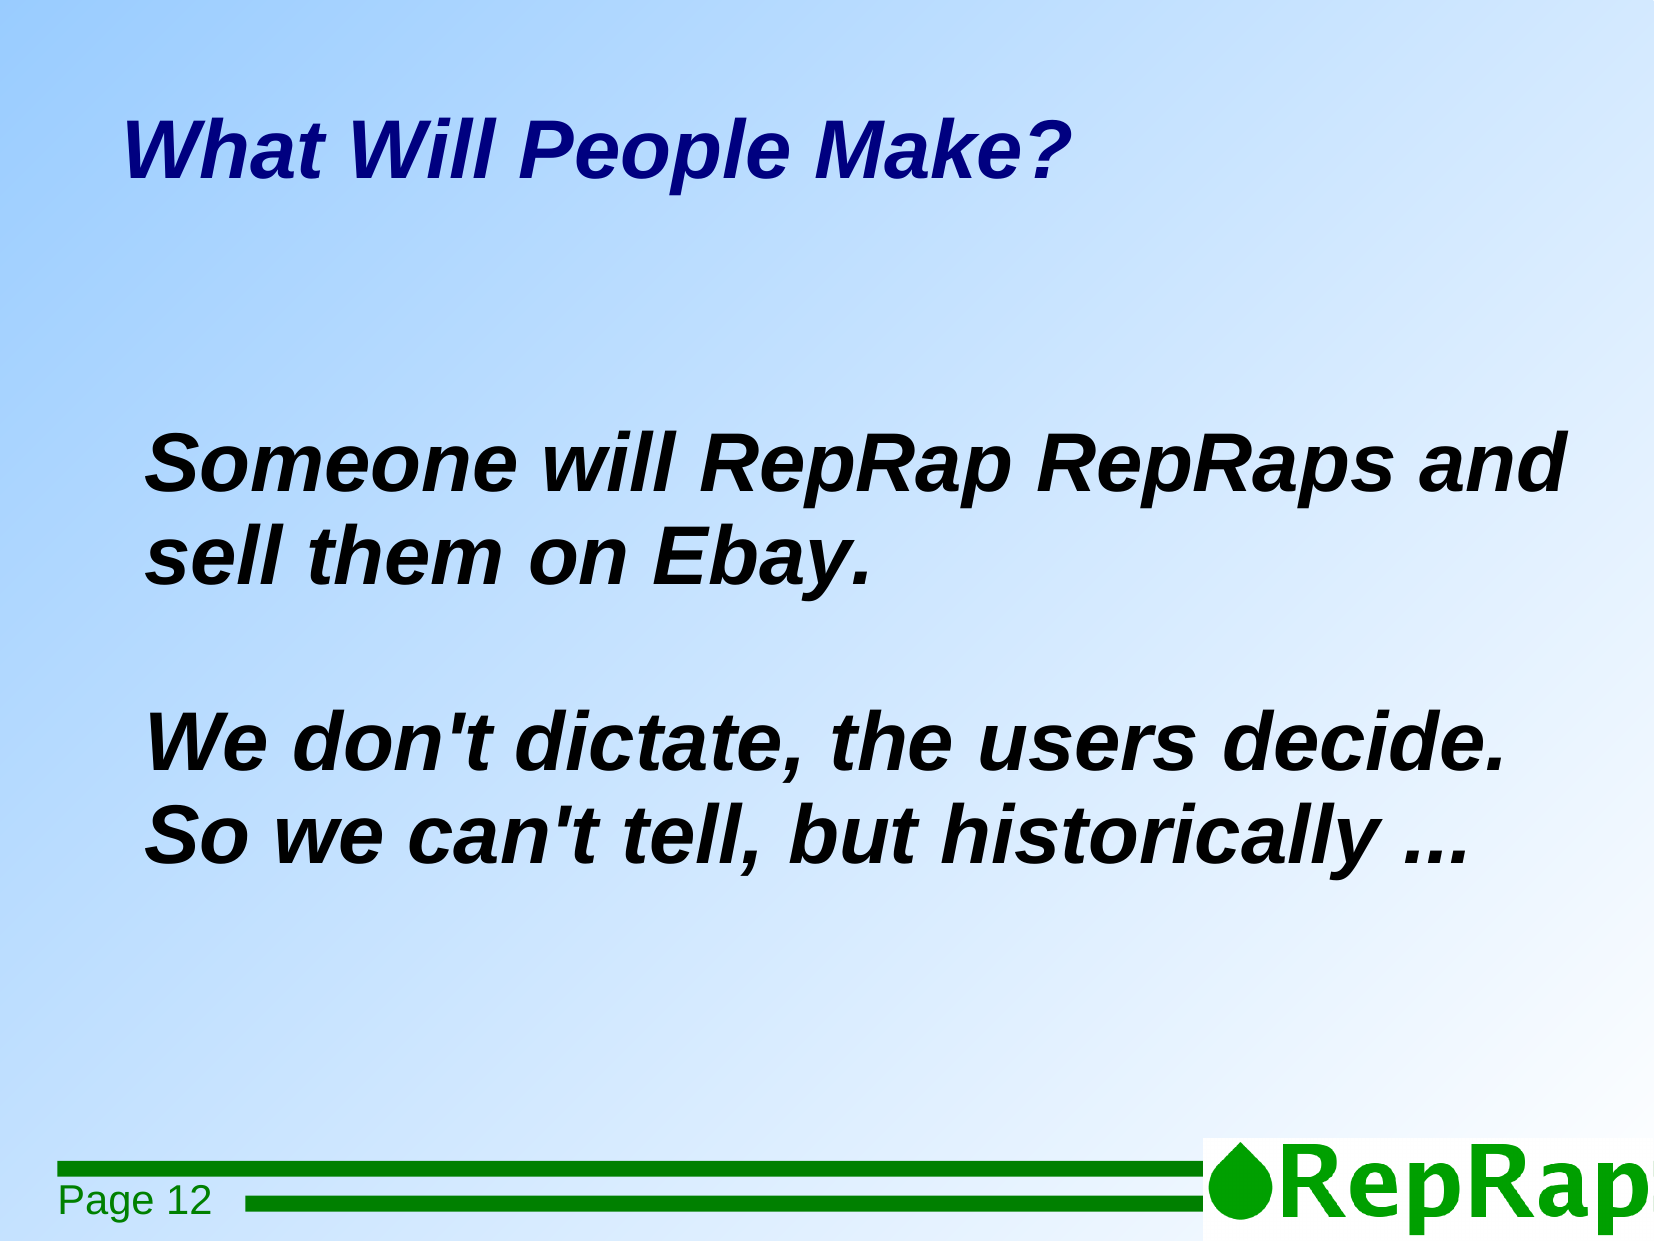

# What Will People Make?
Someone will RepRap RepRaps and sell them on Ebay.
We don't dictate, the users decide. So we can't tell, but historically ...